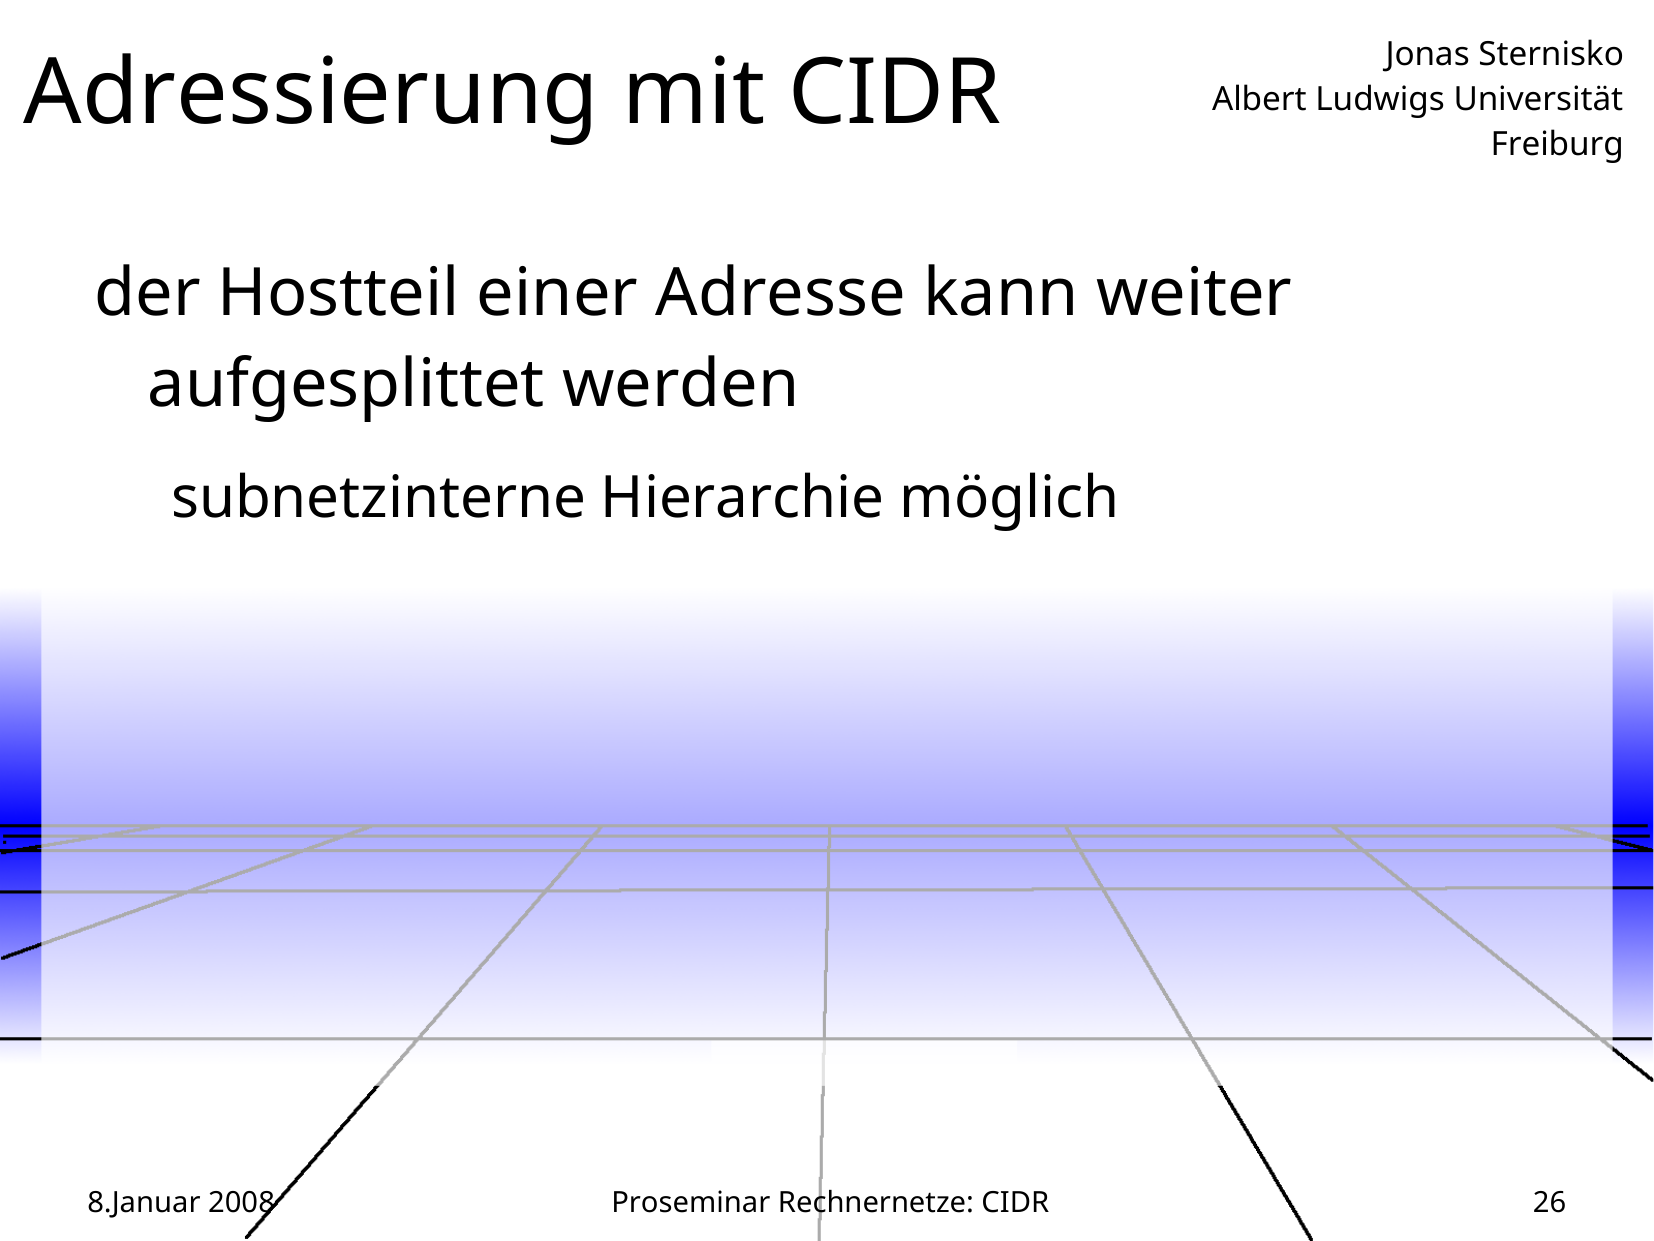

# Adressierung mit CIDR
der Hostteil einer Adresse kann weiter aufgesplittet werden
subnetzinterne Hierarchie möglich
8.Januar 2008
Proseminar Rechnernetze: CIDR
26